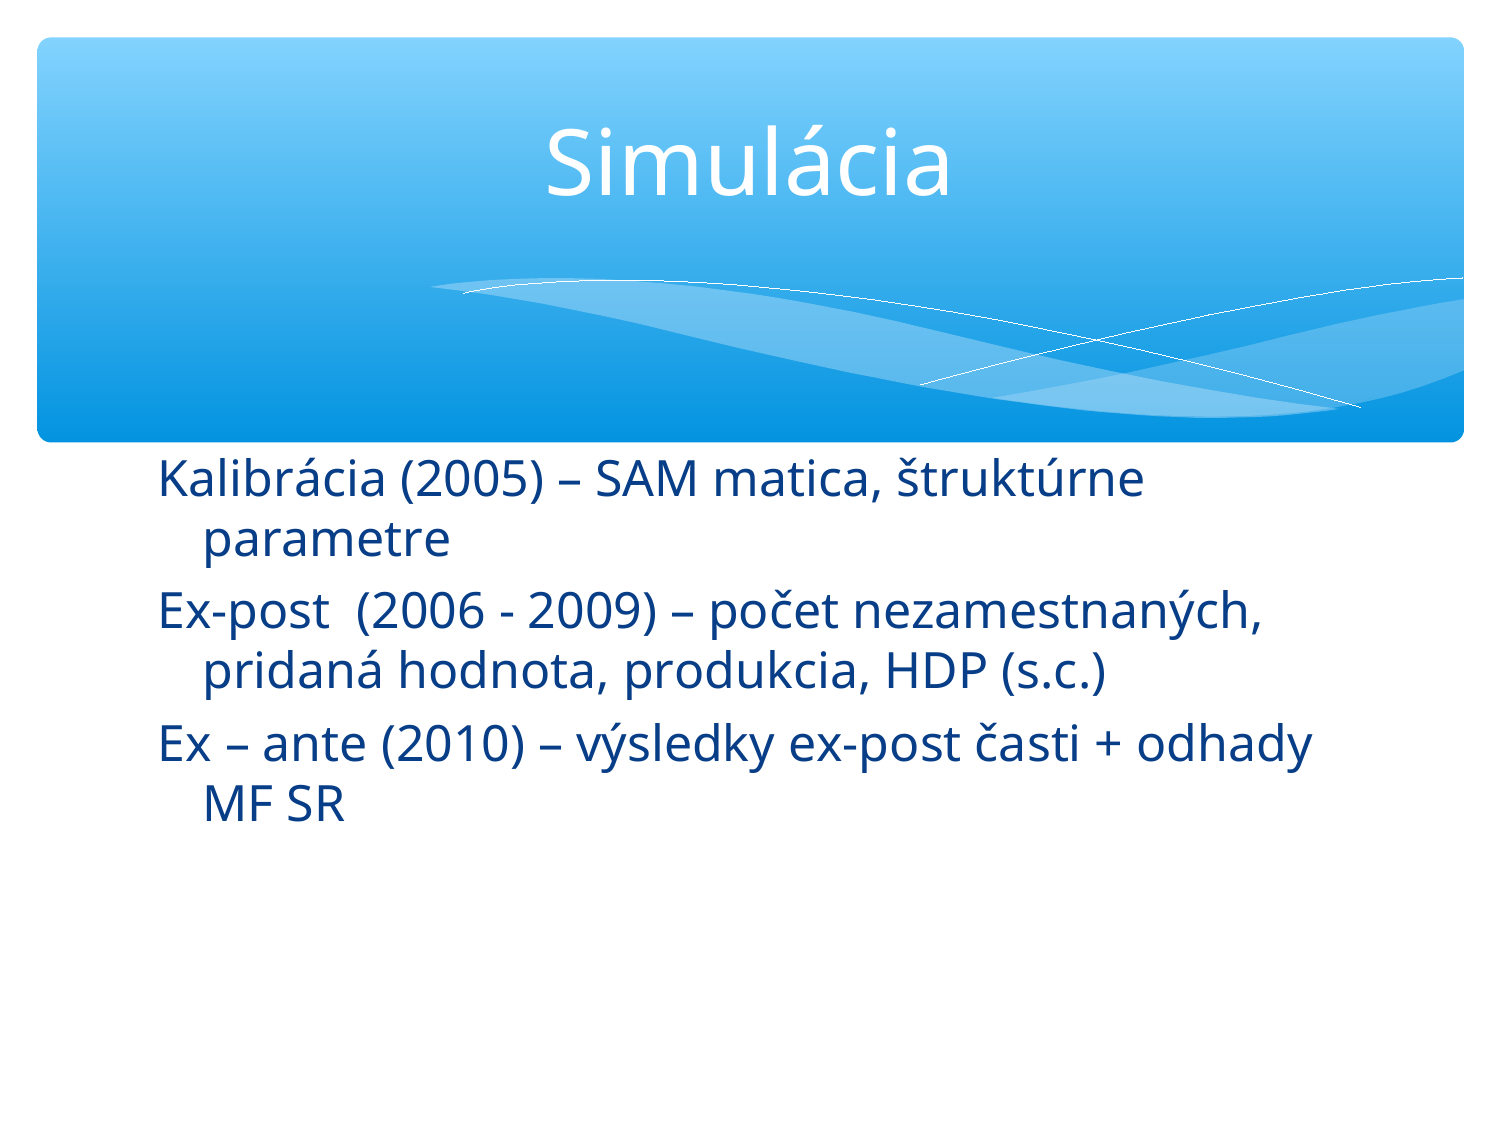

# Simulácia
Kalibrácia (2005) – SAM matica, štruktúrne parametre
Ex-post (2006 - 2009) – počet nezamestnaných, pridaná hodnota, produkcia, HDP (s.c.)
Ex – ante (2010) – výsledky ex-post časti + odhady MF SR